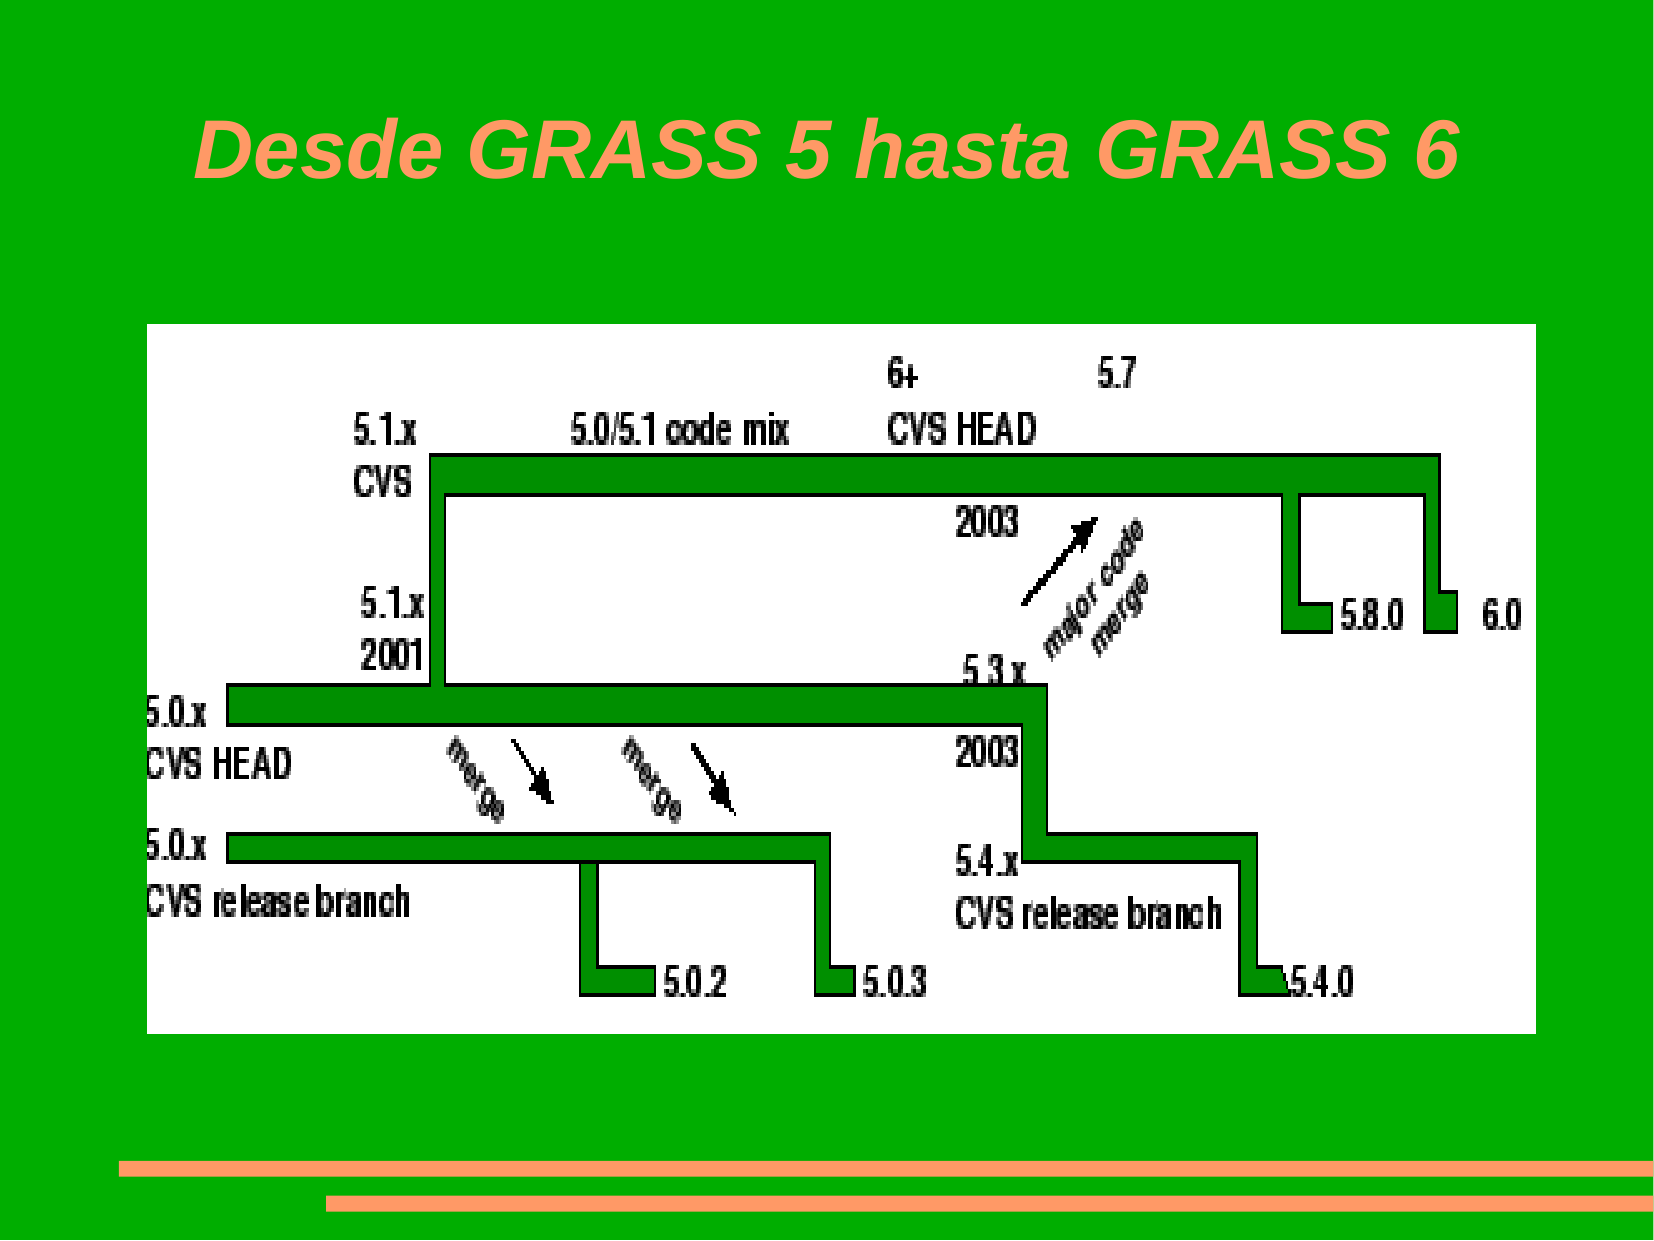

# Desde GRASS 5 hasta GRASS 6